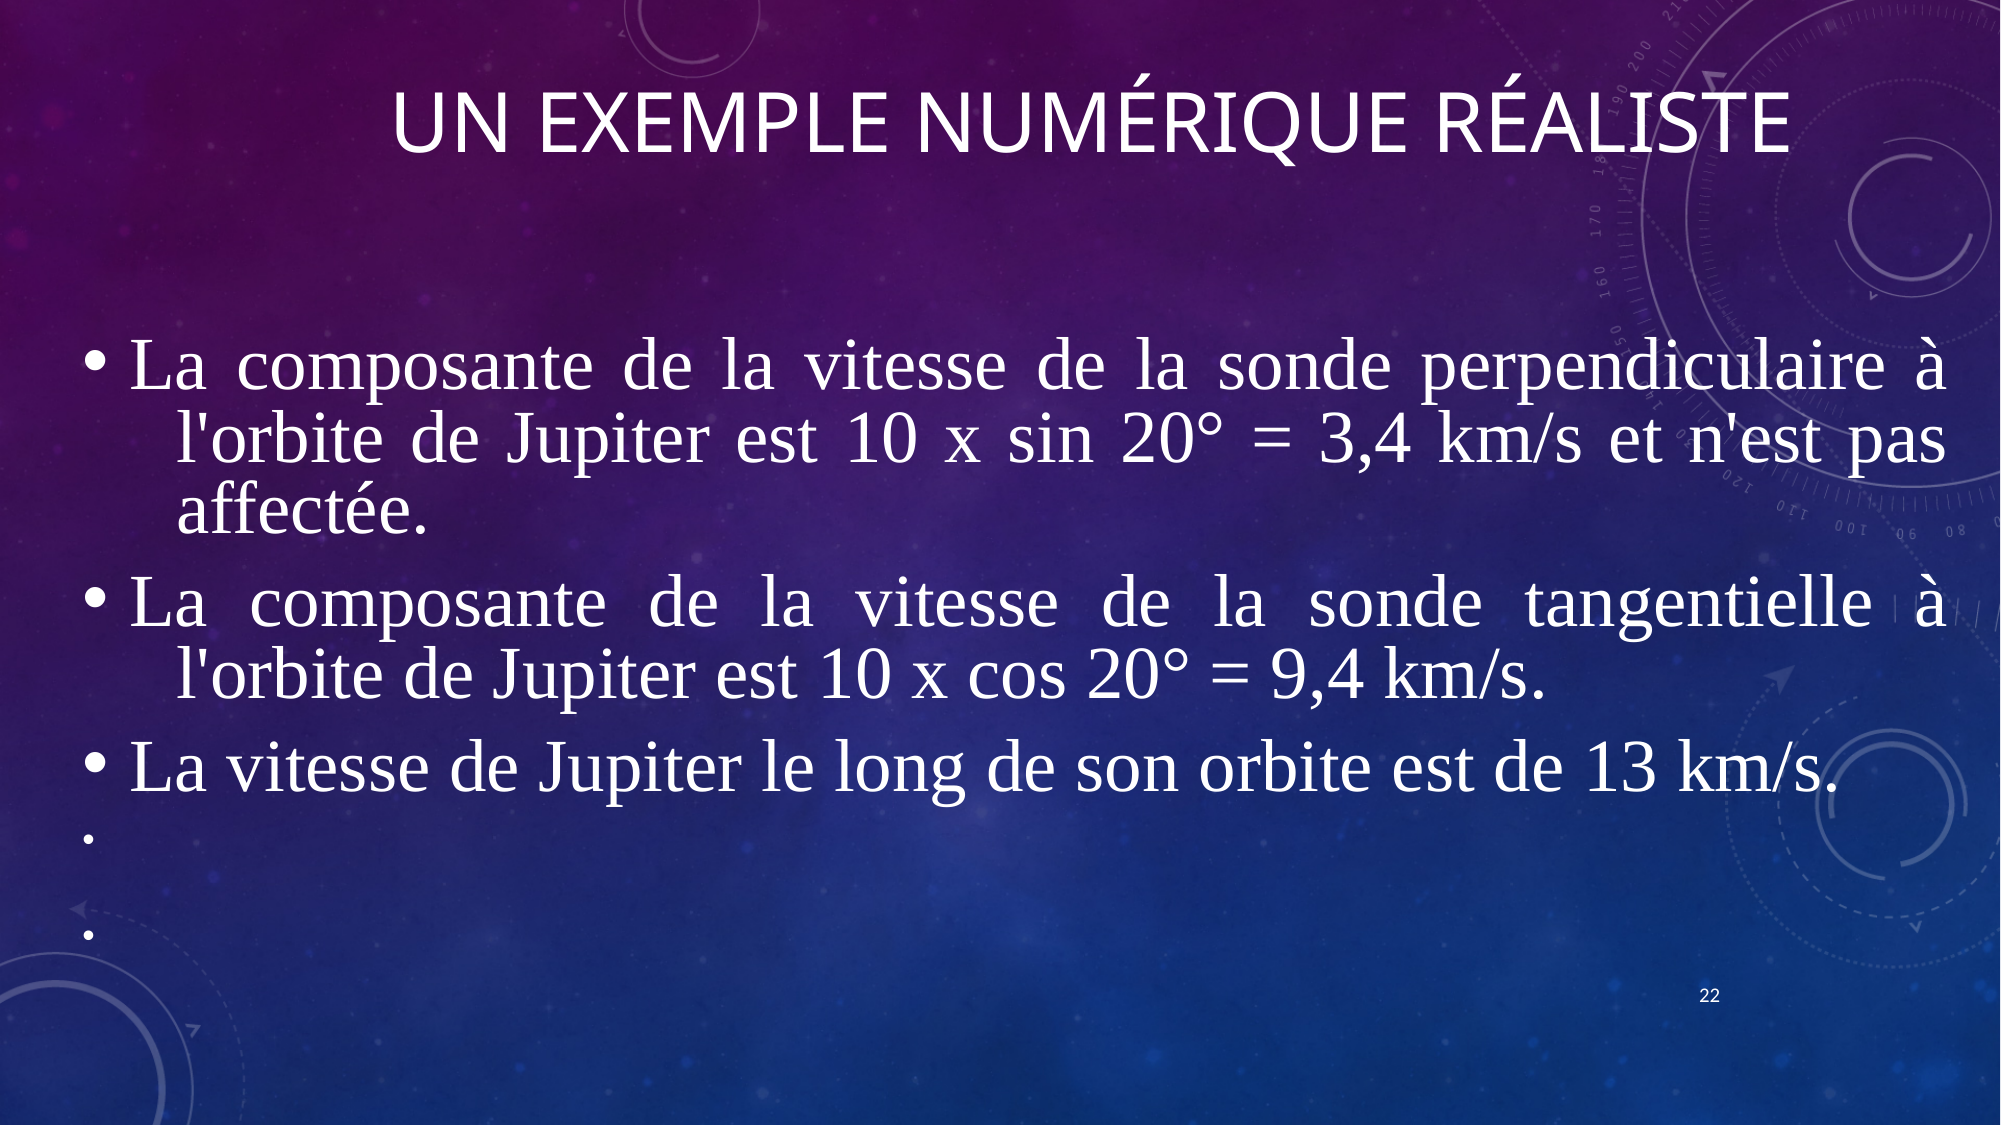

# Un exemple numérique réaliste
La composante de la vitesse de la sonde perpendiculaire à l'orbite de Jupiter est 10 x sin 20° = 3,4 km/s et n'est pas affectée.
La composante de la vitesse de la sonde tangentielle à l'orbite de Jupiter est 10 x cos 20° = 9,4 km/s.
La vitesse de Jupiter le long de son orbite est de 13 km/s.